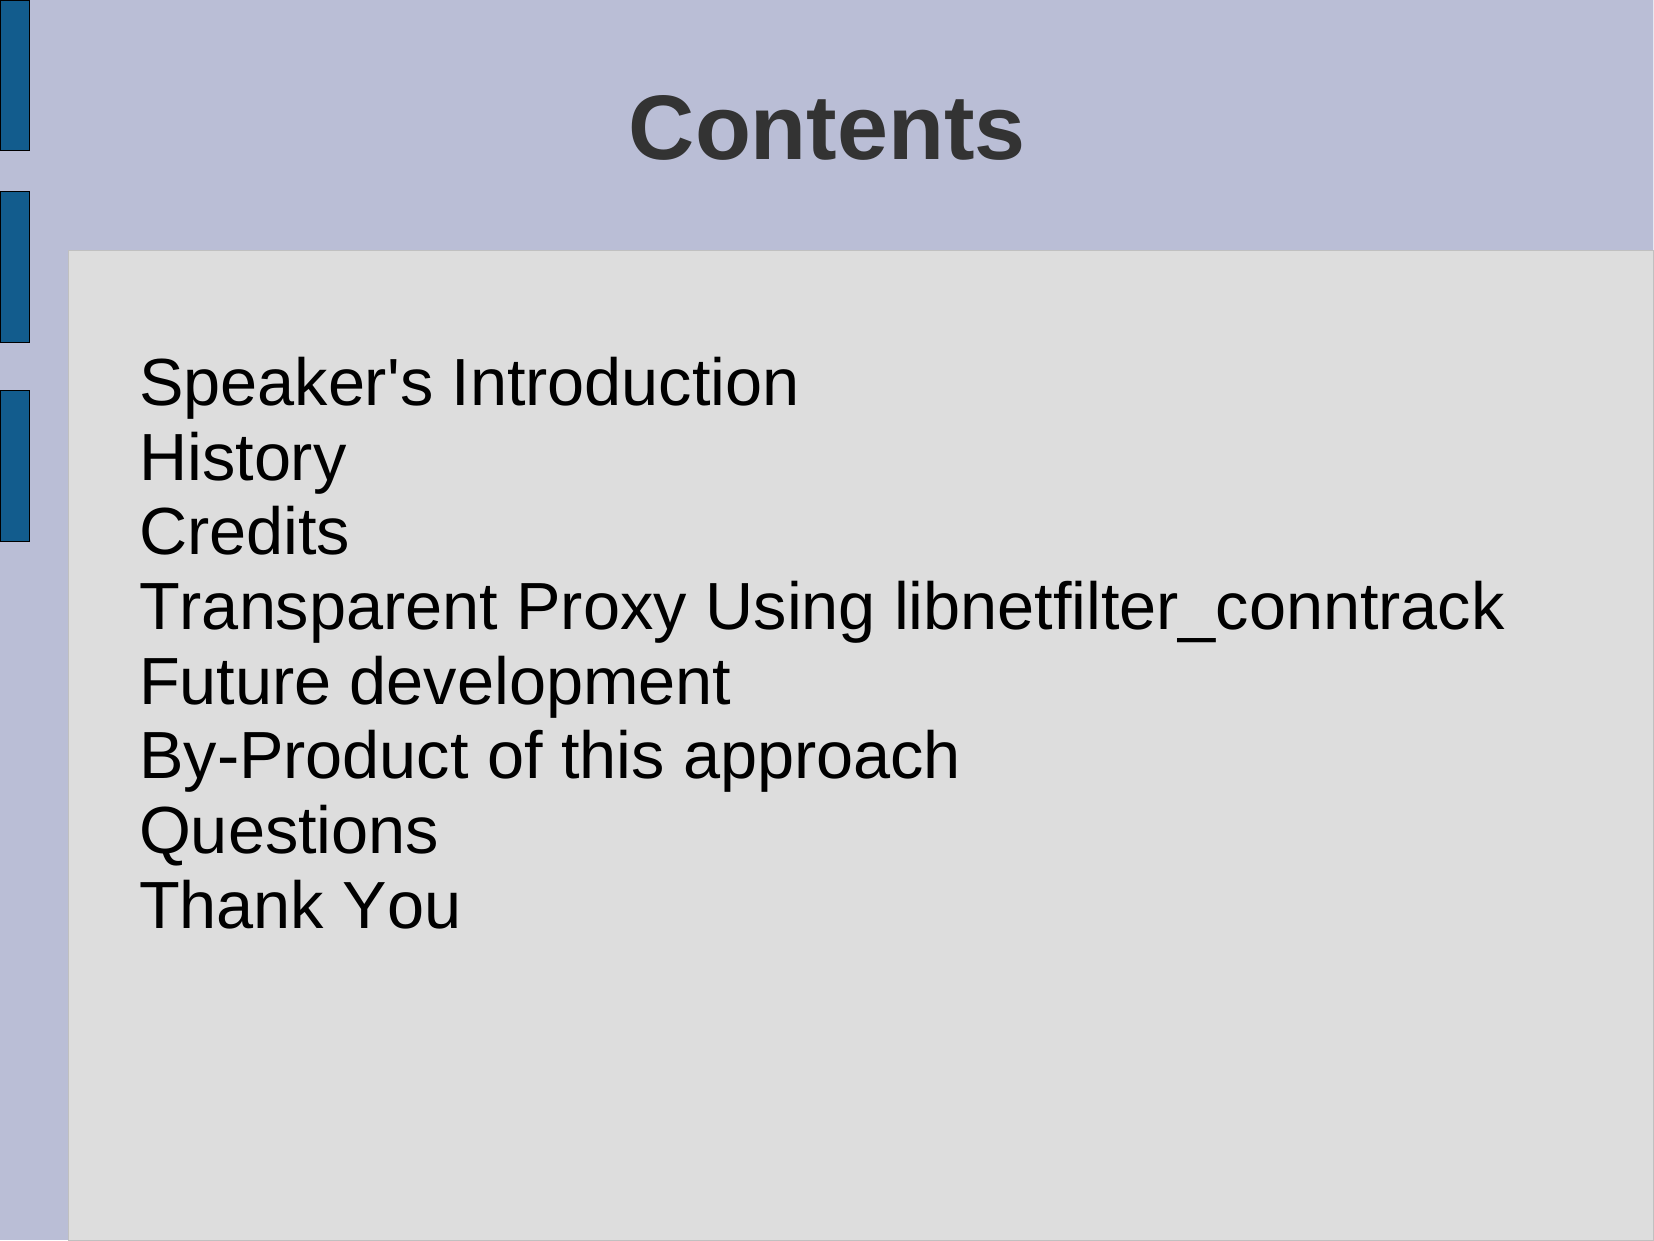

# Contents
Speaker's Introduction
History
Credits
Transparent Proxy Using libnetfilter_conntrack
Future development
By-Product of this approach
Questions
Thank You